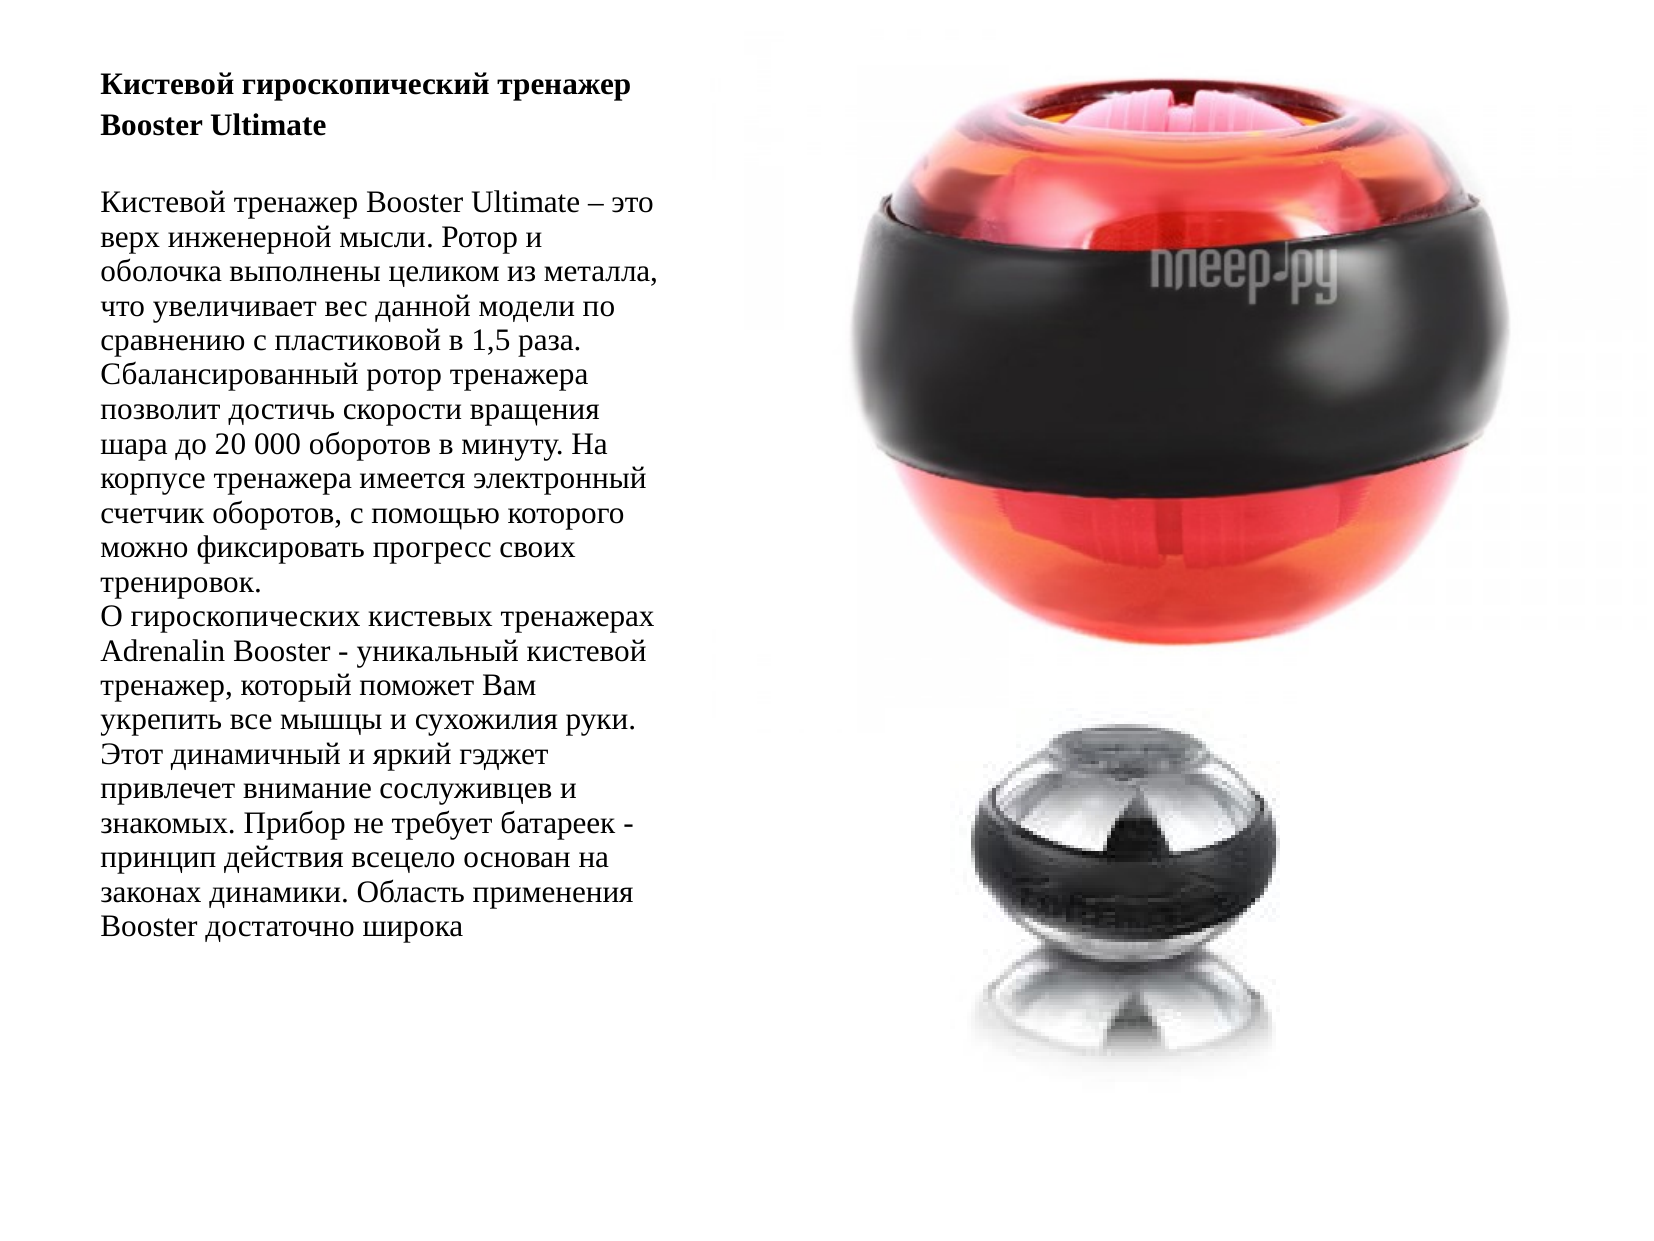

Кистевой гироскопический тренажер Booster Ultimate
Кистевой тренажер Booster Ultimate – это верх инженерной мысли. Ротор и оболочка выполнены целиком из металла, что увеличивает вес данной модели по сравнению с пластиковой в 1,5 раза. Сбалансированный ротор тренажера позволит достичь скорости вращения шара до 20 000 оборотов в минуту. На корпусе тренажера имеется электронный счетчик оборотов, с помощью которого можно фиксировать прогресс своих тренировок.
О гироскопических кистевых тренажерах
Adrenalin Booster - уникальный кистевой тренажер, который поможет Вам укрепить все мышцы и сухожилия руки. Этот динамичный и яркий гэджет привлечет внимание сослуживцев и знакомых. Прибор не требует батареек - принцип действия всецело основан на законах динамики. Область применения Booster достаточно широка